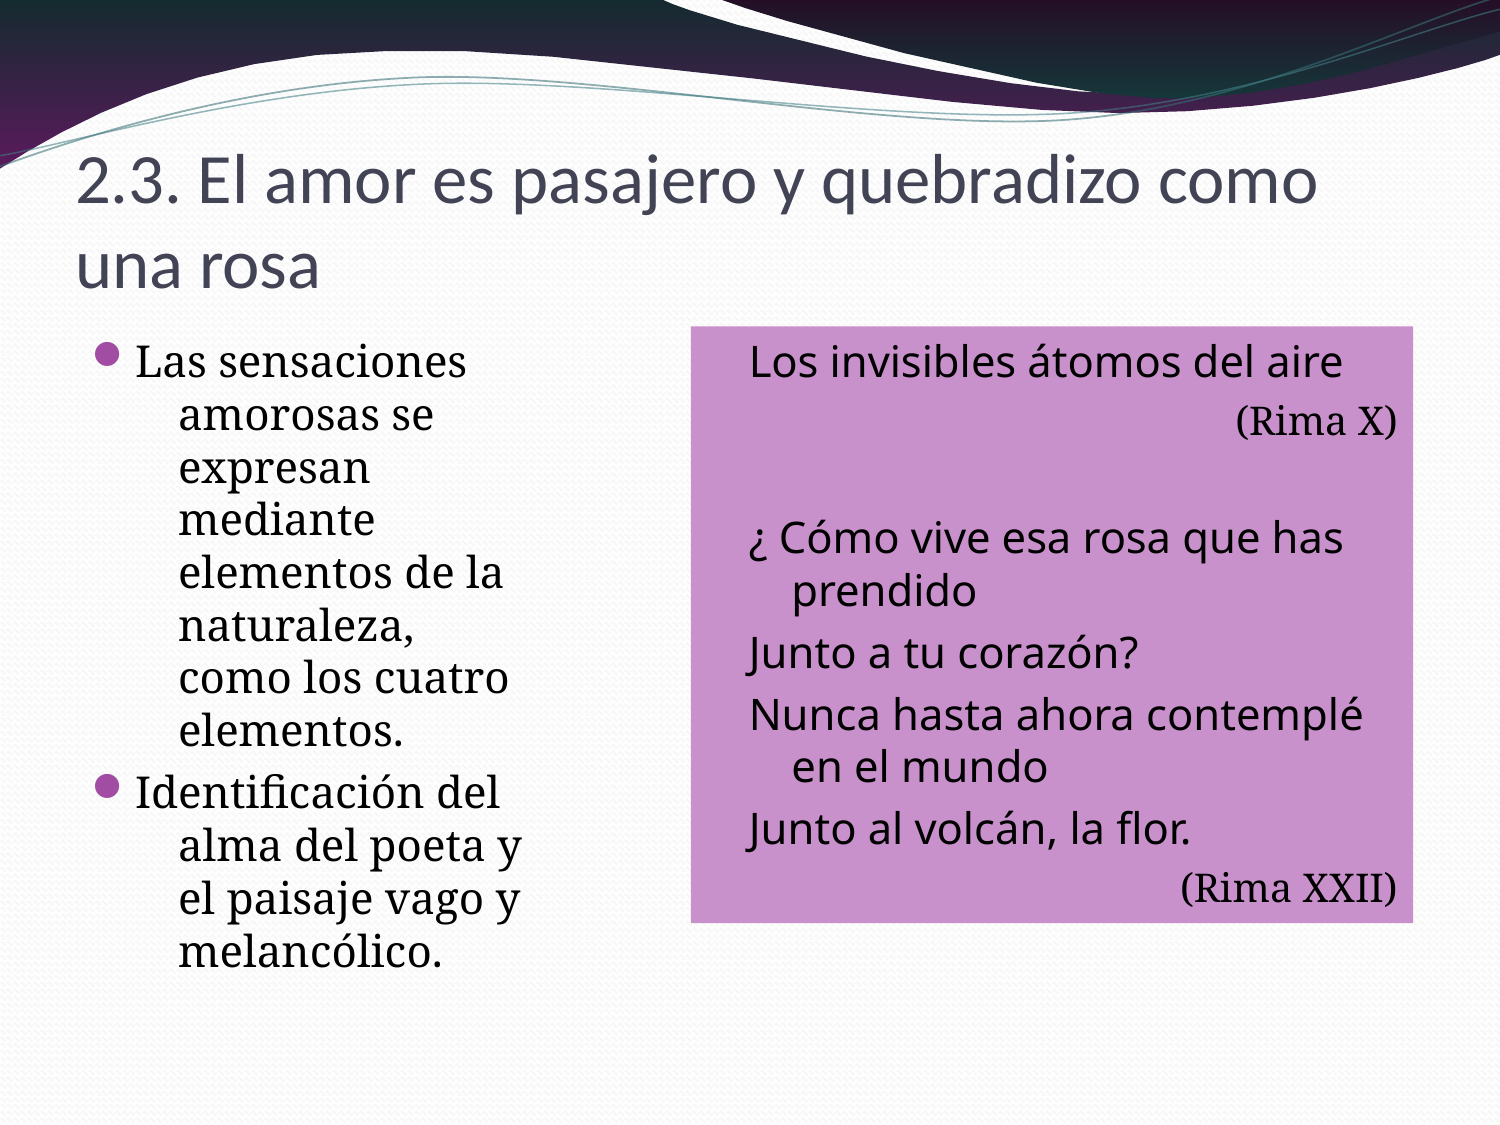

# 2.3. El amor es pasajero y quebradizo como una rosa
Las sensaciones amorosas se expresan mediante elementos de la naturaleza, como los cuatro elementos.
Identificación del alma del poeta y el paisaje vago y melancólico.
Los invisibles átomos del aire
(Rima X)
¿ Cómo vive esa rosa que has prendido
Junto a tu corazón?
Nunca hasta ahora contemplé en el mundo
Junto al volcán, la flor.
(Rima XXII)